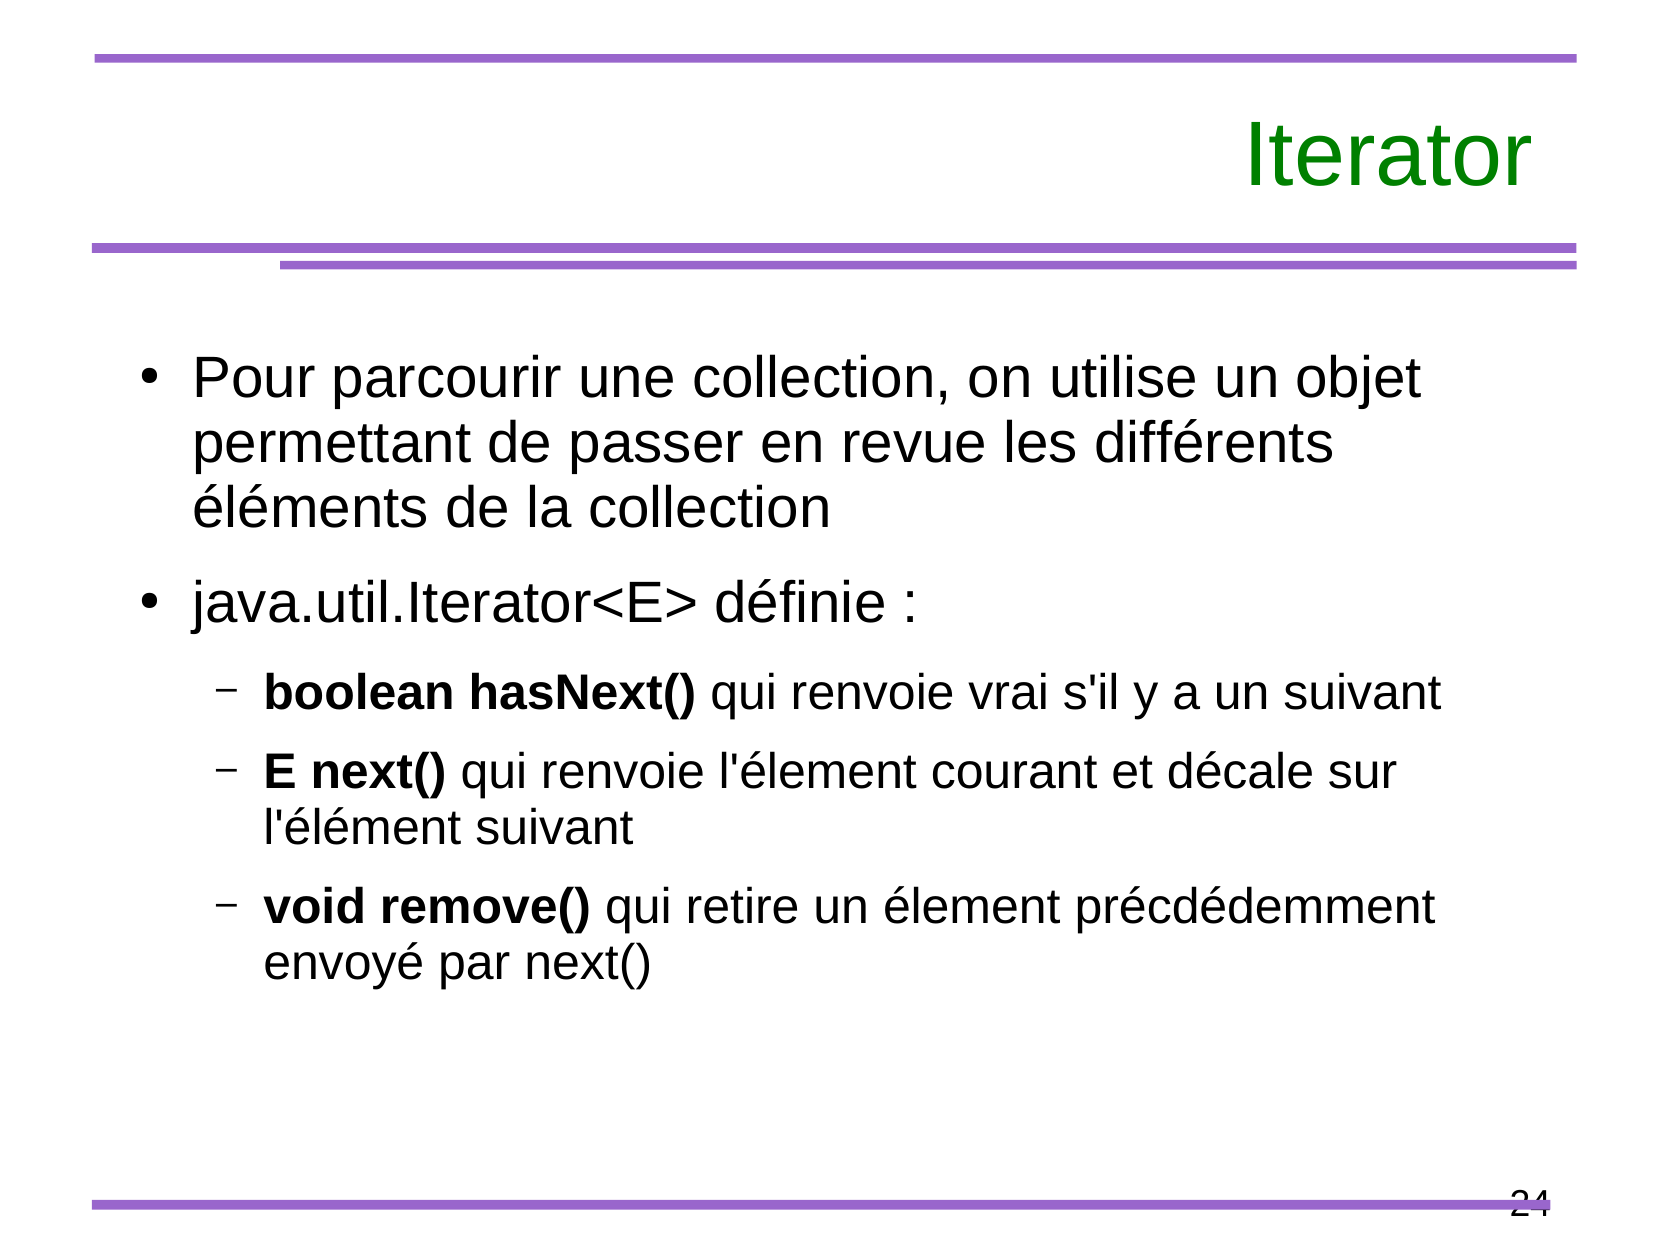

# Iterator
Pour parcourir une collection, on utilise un objet permettant de passer en revue les différents éléments de la collection
java.util.Iterator<E> définie :
boolean hasNext() qui renvoie vrai s'il y a un suivant
E next() qui renvoie l'élement courant et décale sur l'élément suivant
void remove() qui retire un élement précdédemment envoyé par next()